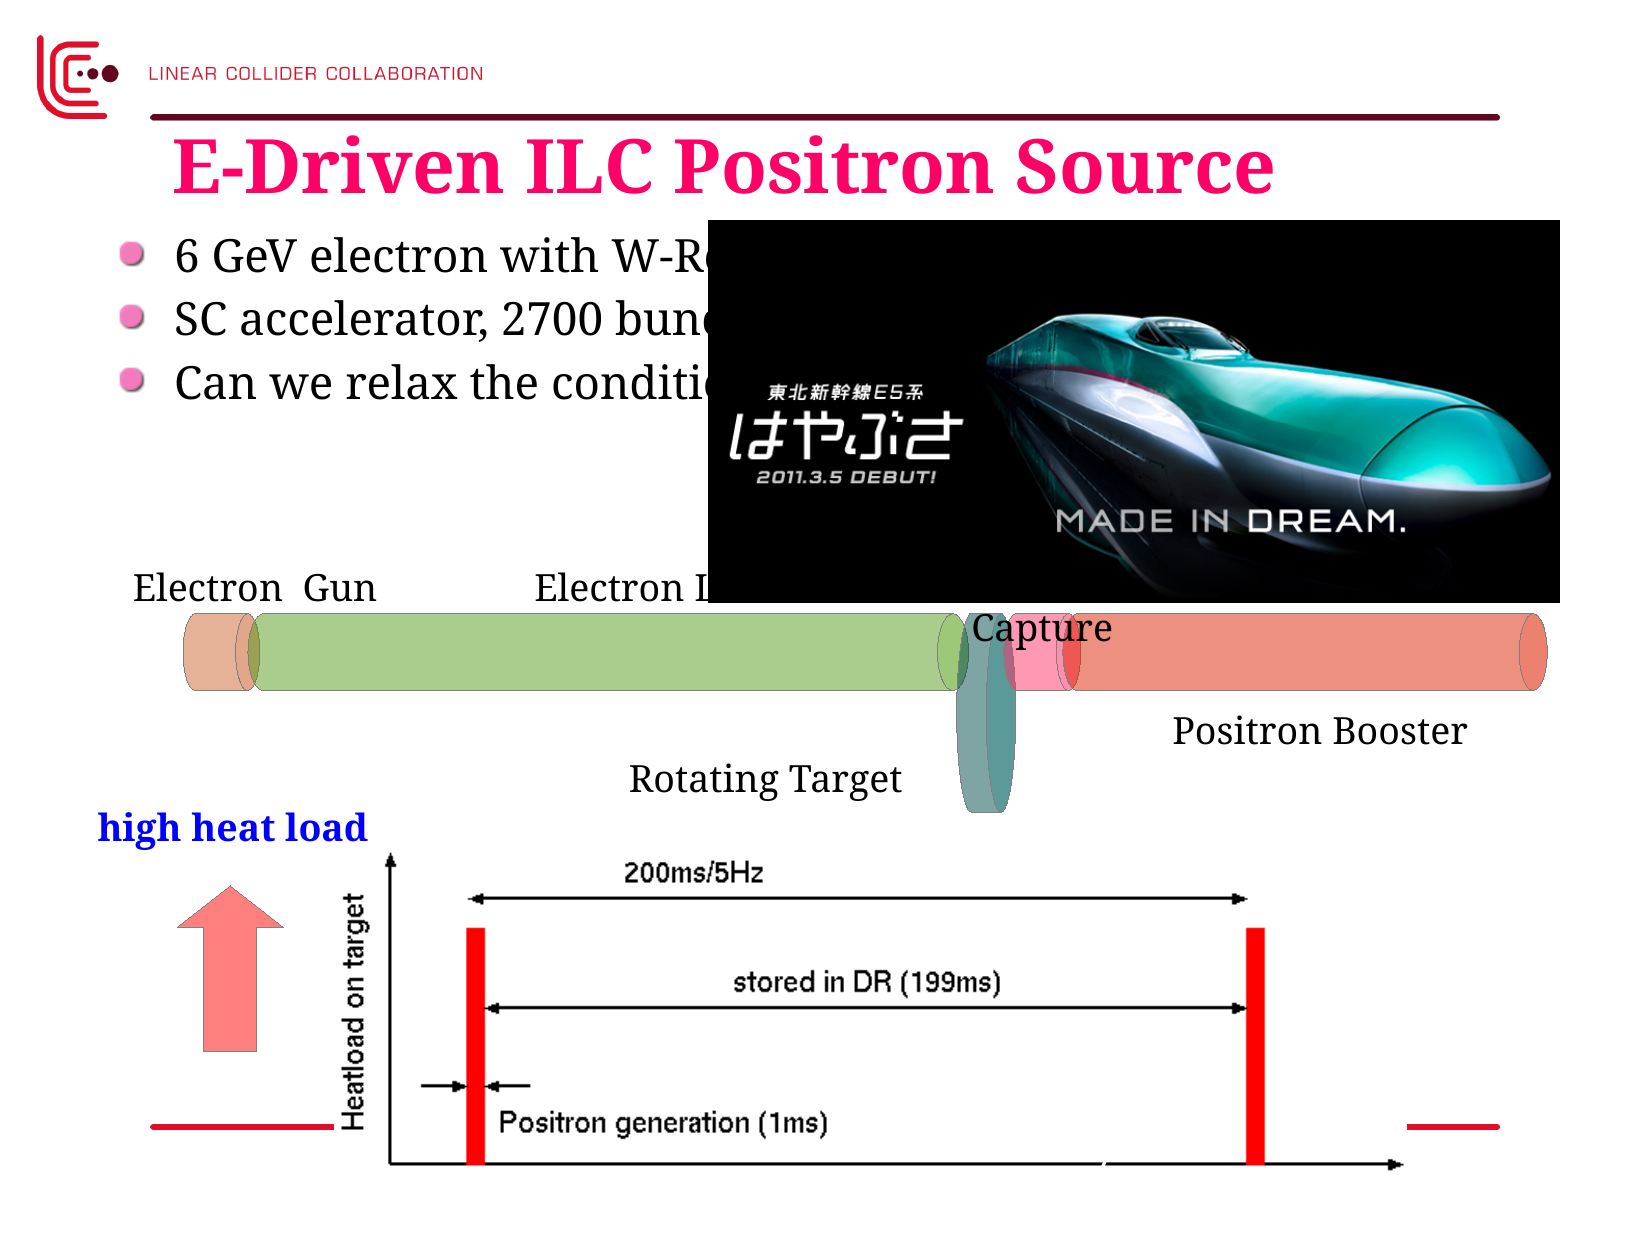

# E-Driven ILC Positron Source
6 GeV electron with W-Re target.
SC accelerator, 2700 bunches/1 ms with SC 5Hz → 300 m/s.
Can we relax the condition?
Positron Capture
Electron Gun
Electron Lianc
Positron Booster
Rotating Target
high heat load